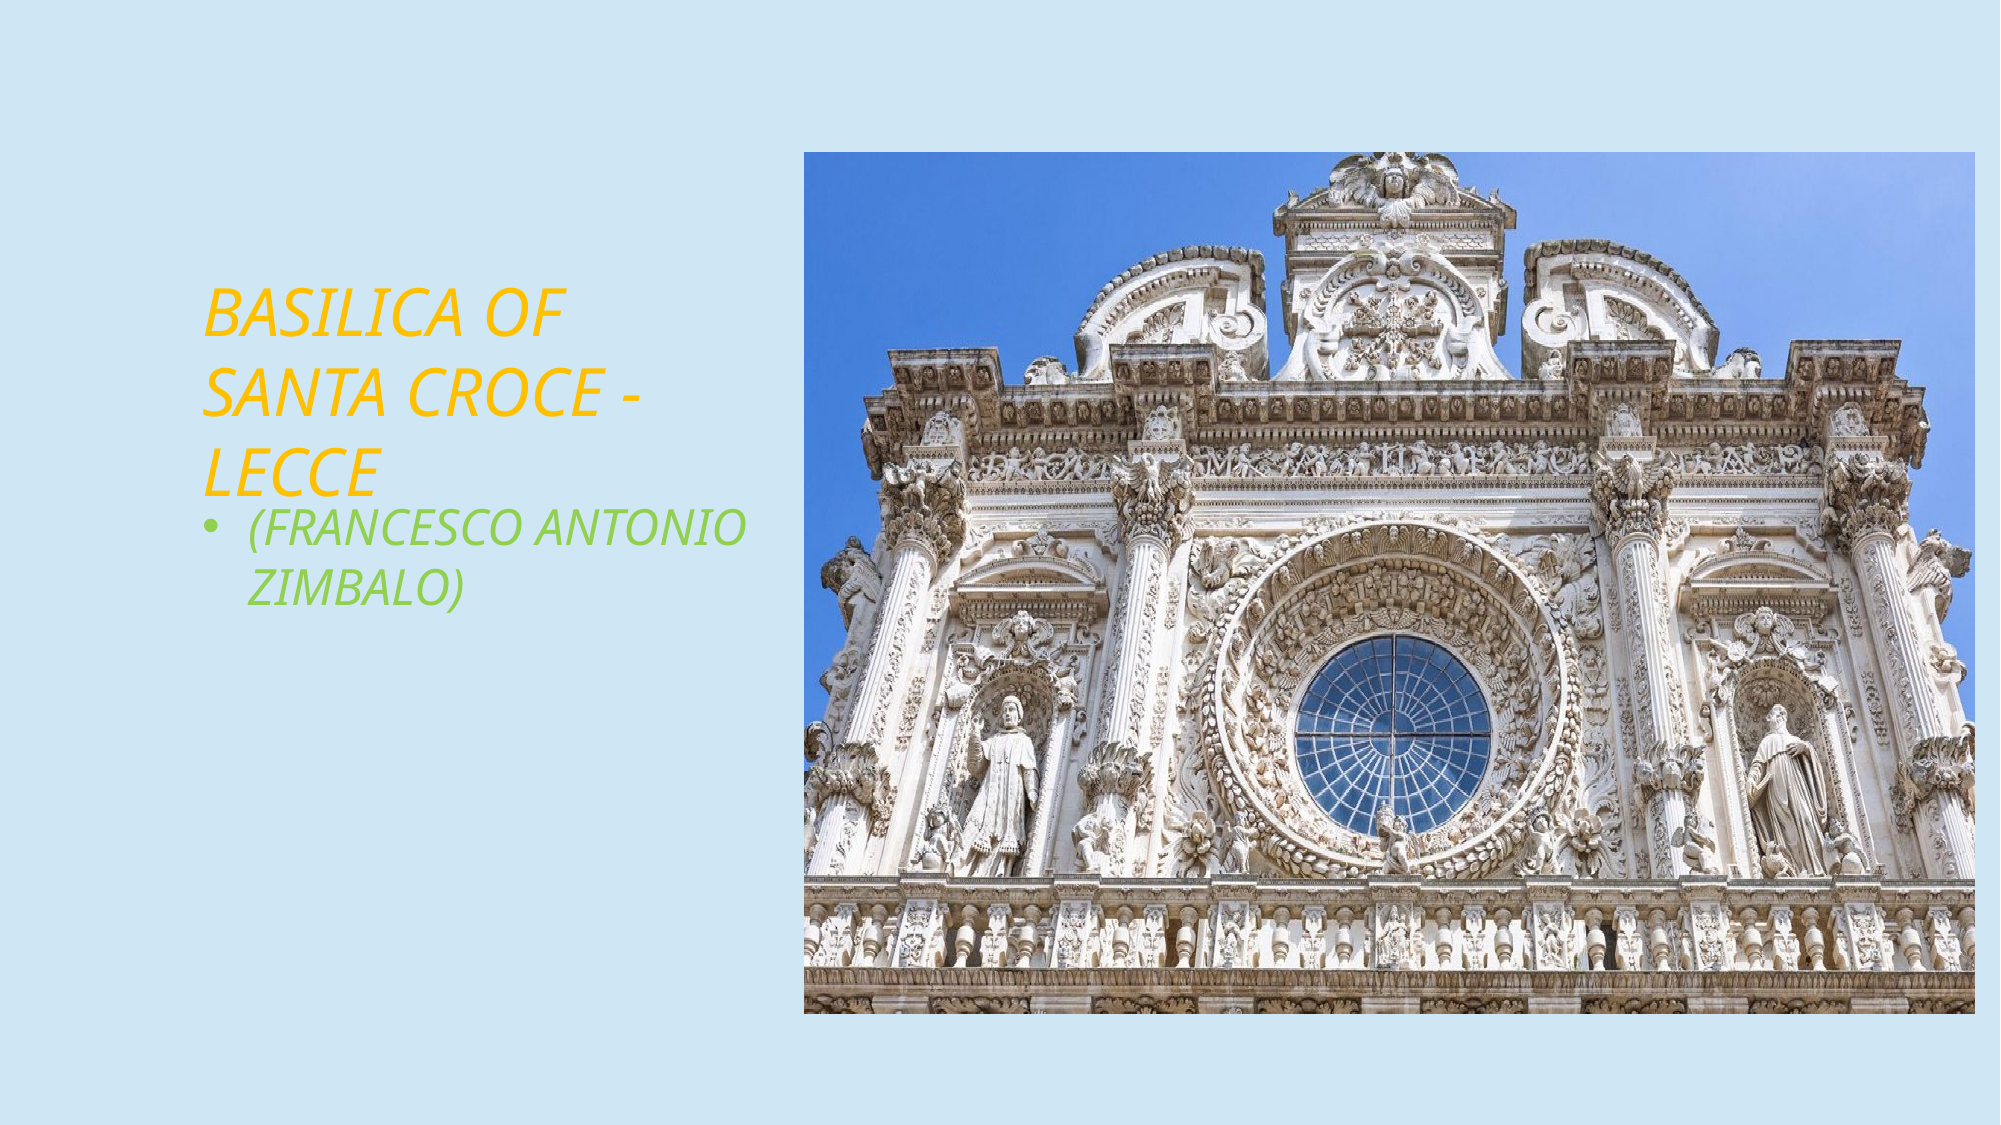

# BASILICA OF SANTA CROCE - LECCE
(FRANCESCO ANTONIO ZIMBALO)